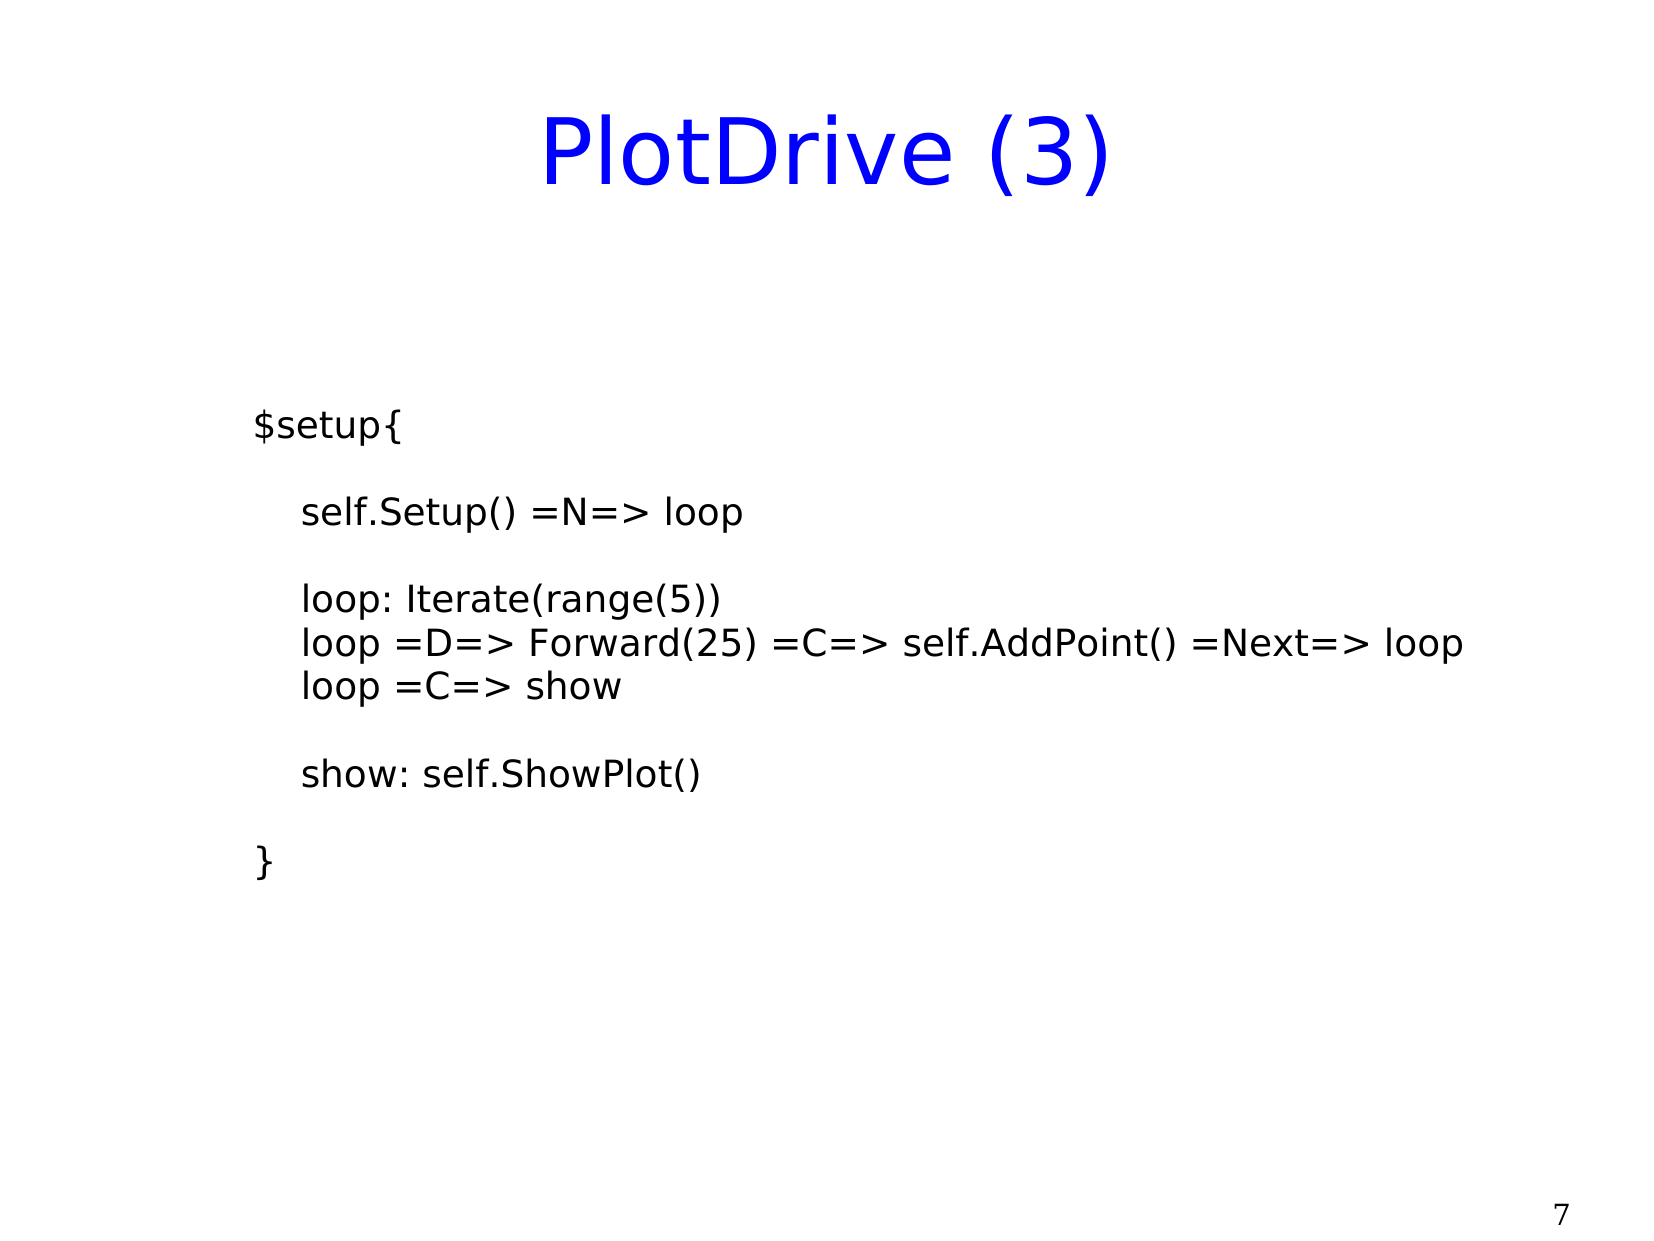

# PlotDrive (3)
 $setup{
 self.Setup() =N=> loop
 loop: Iterate(range(5))
 loop =D=> Forward(25) =C=> self.AddPoint() =Next=> loop
 loop =C=> show
 show: self.ShowPlot()
 }
7